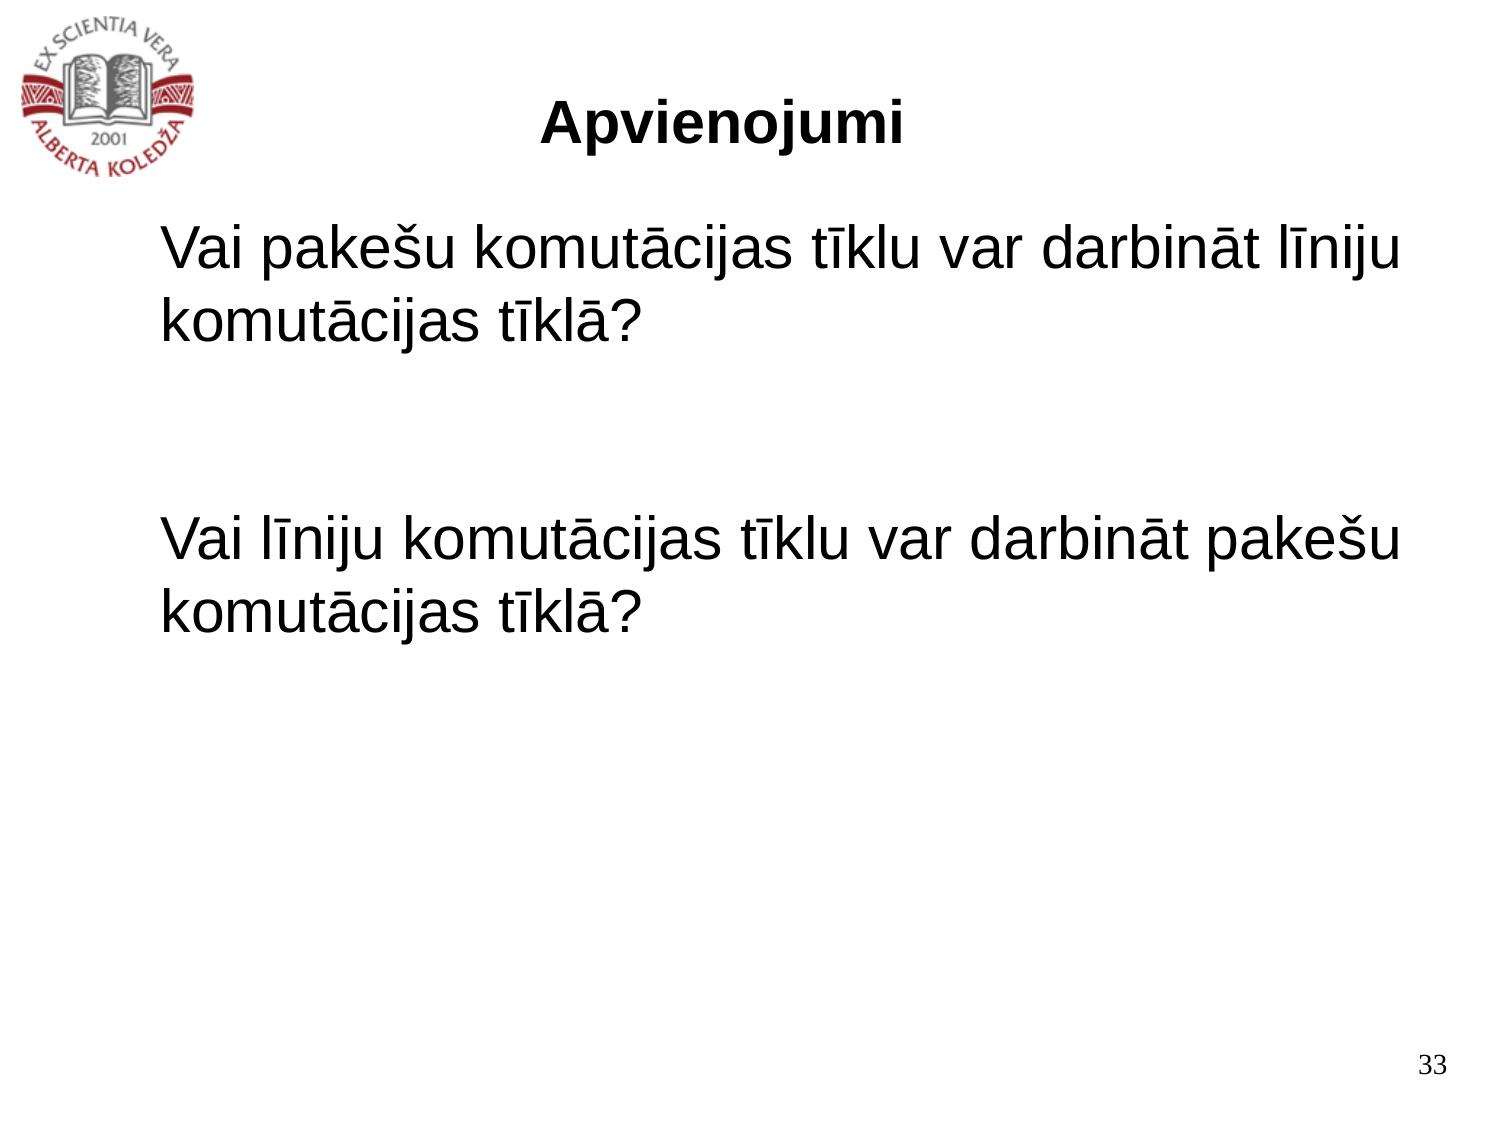

# Apvienojumi
Vai pakešu komutācijas tīklu var darbināt līniju komutācijas tīklā?
Vai līniju komutācijas tīklu var darbināt pakešu komutācijas tīklā?